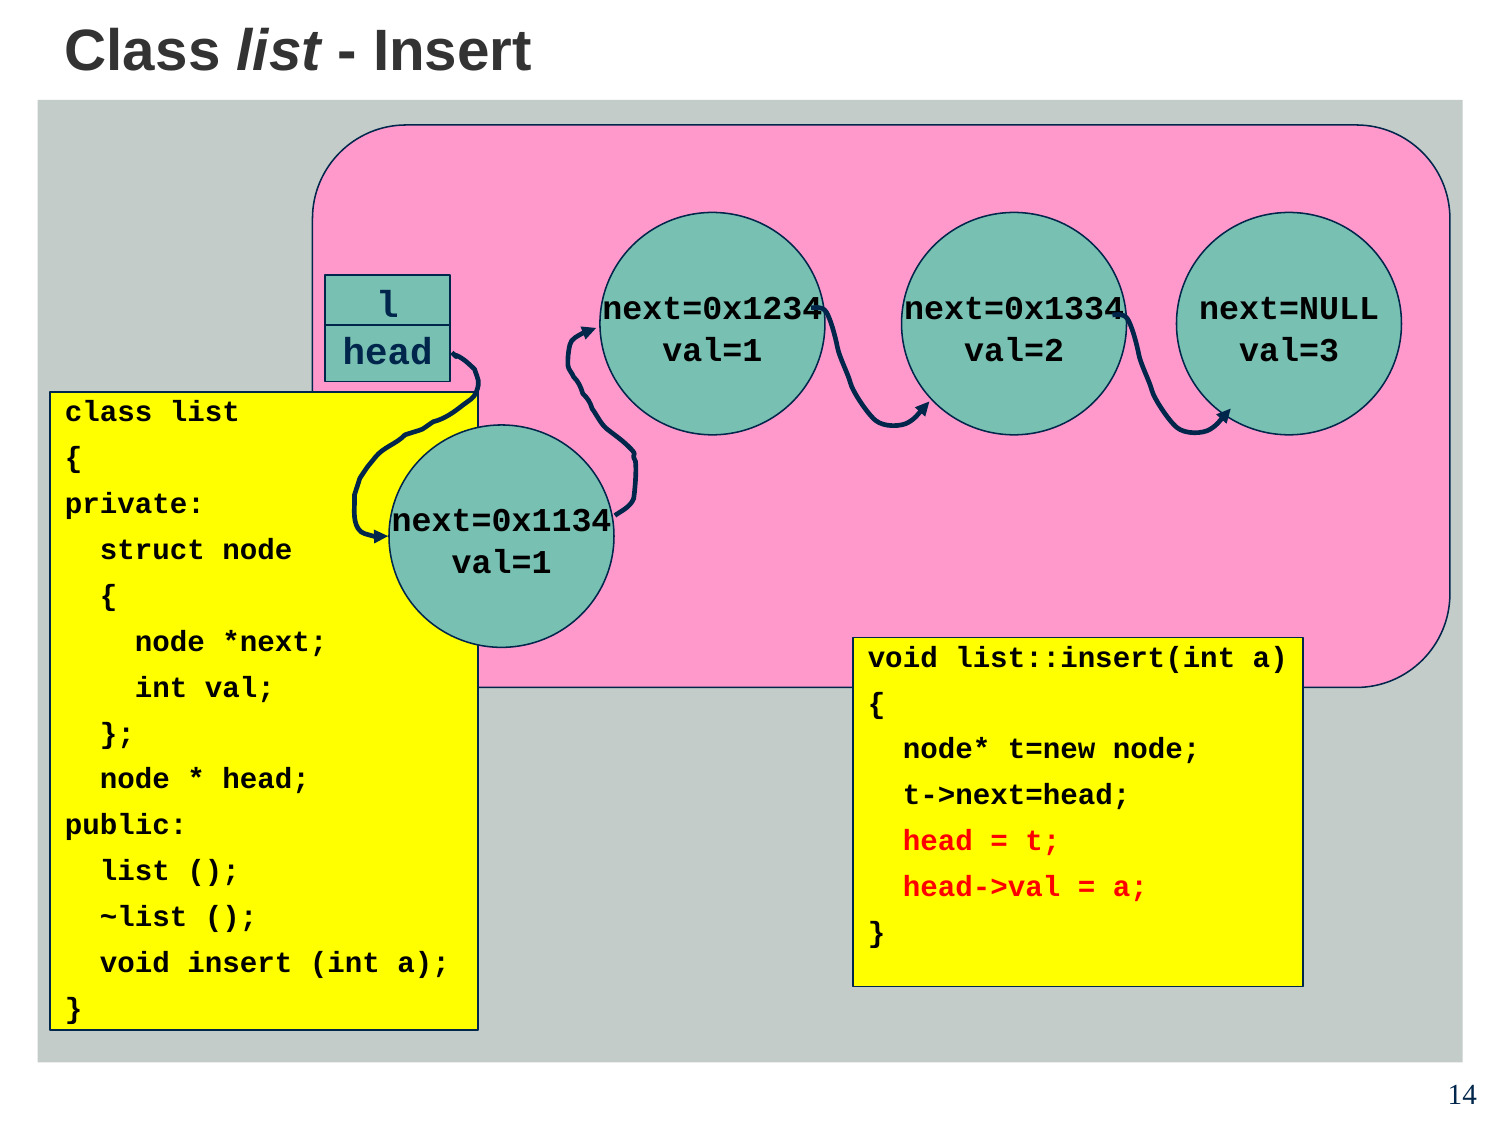

# Class list - Insert
next=0x1234
val=1
next=0x1334
val=2
next=NULL
val=3
l
head
class list
{
private:
 struct node
 {
 node *next;
 int val;
 };
 node * head;
public:
 list ();
 ~list ();
 void insert (int a);
}
next=0x1134
val=1
void list::insert(int a)
{
 node* t=new node;
 t->next=head;
 head = t;
 head->val = a;
}